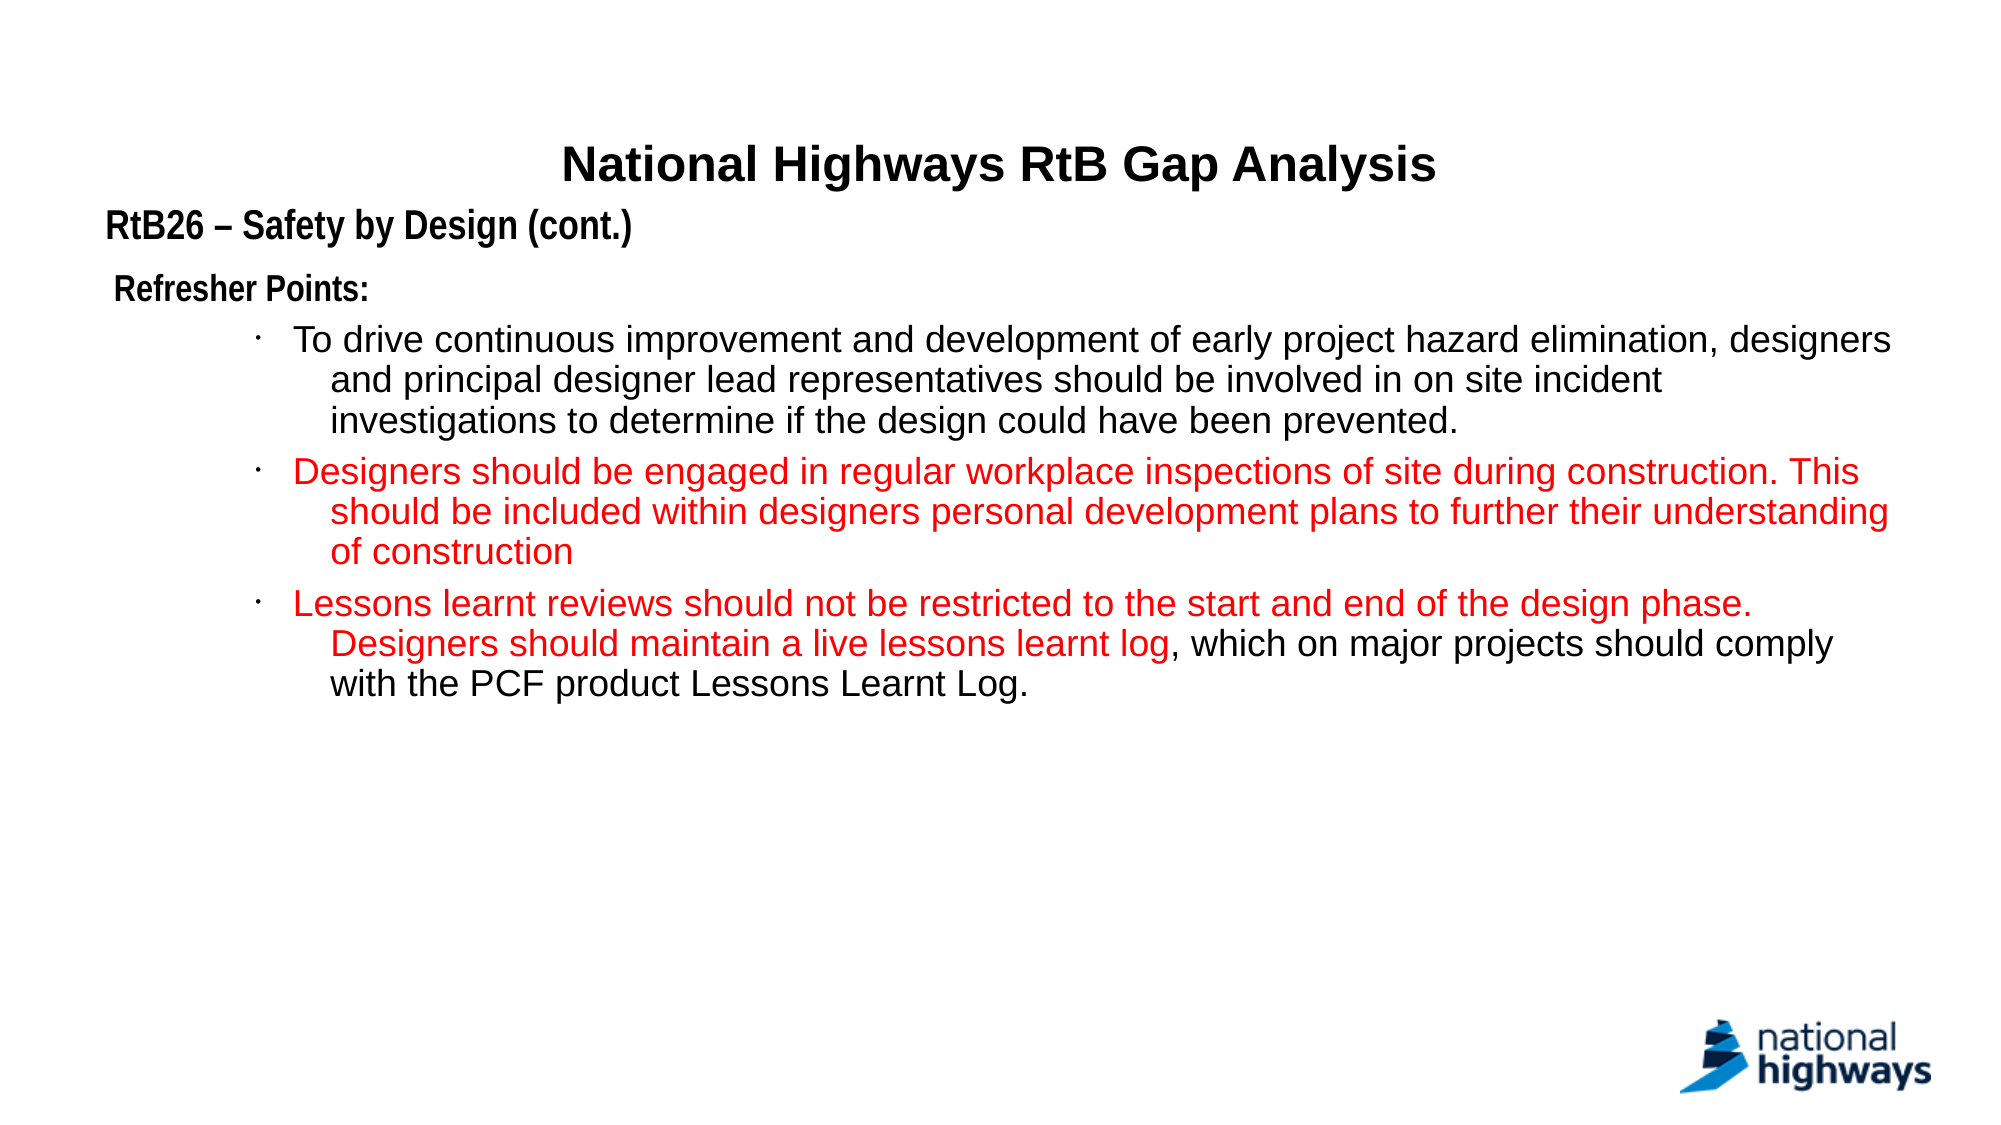

# National Highways RtB Gap Analysis
RtB26 – Safety by Design (cont.)
 Refresher Points:
To drive continuous improvement and development of early project hazard elimination, designers and principal designer lead representatives should be involved in on site incident investigations to determine if the design could have been prevented.
Designers should be engaged in regular workplace inspections of site during construction. This should be included within designers personal development plans to further their understanding of construction
Lessons learnt reviews should not be restricted to the start and end of the design phase. Designers should maintain a live lessons learnt log, which on major projects should comply with the PCF product Lessons Learnt Log.